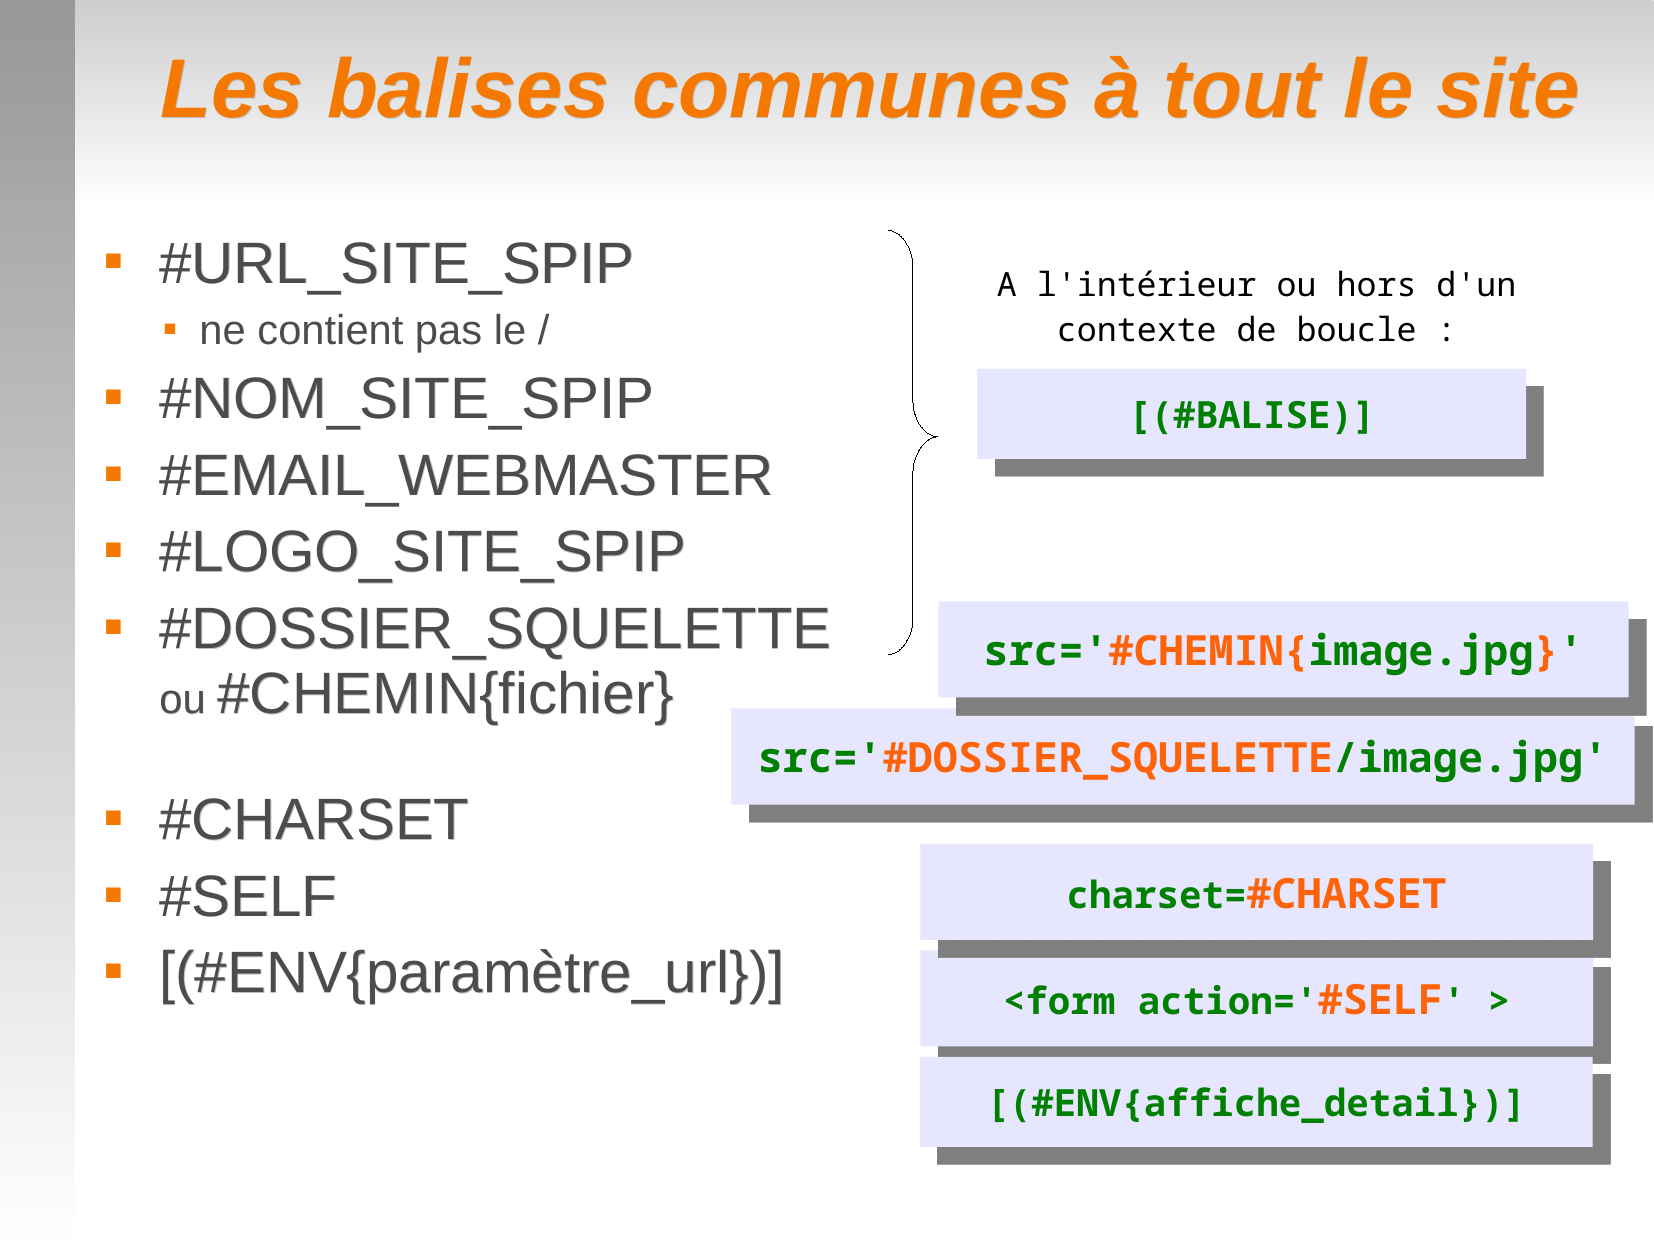

# Les balises communes à tout le site
#URL_SITE_SPIP
ne contient pas le /
#NOM_SITE_SPIP
#EMAIL_WEBMASTER
#LOGO_SITE_SPIP
#DOSSIER_SQUELETTE
ou #CHEMIN{fichier}
#CHARSET
#SELF
[(#ENV{paramètre_url})]
A l'intérieur ou hors d'un contexte de boucle :
[(#BALISE)]
src='#CHEMIN{image.jpg}'
src='#DOSSIER_SQUELETTE/image.jpg'
charset=#CHARSET
<form action='#SELF' >
[(#ENV{affiche_detail})]